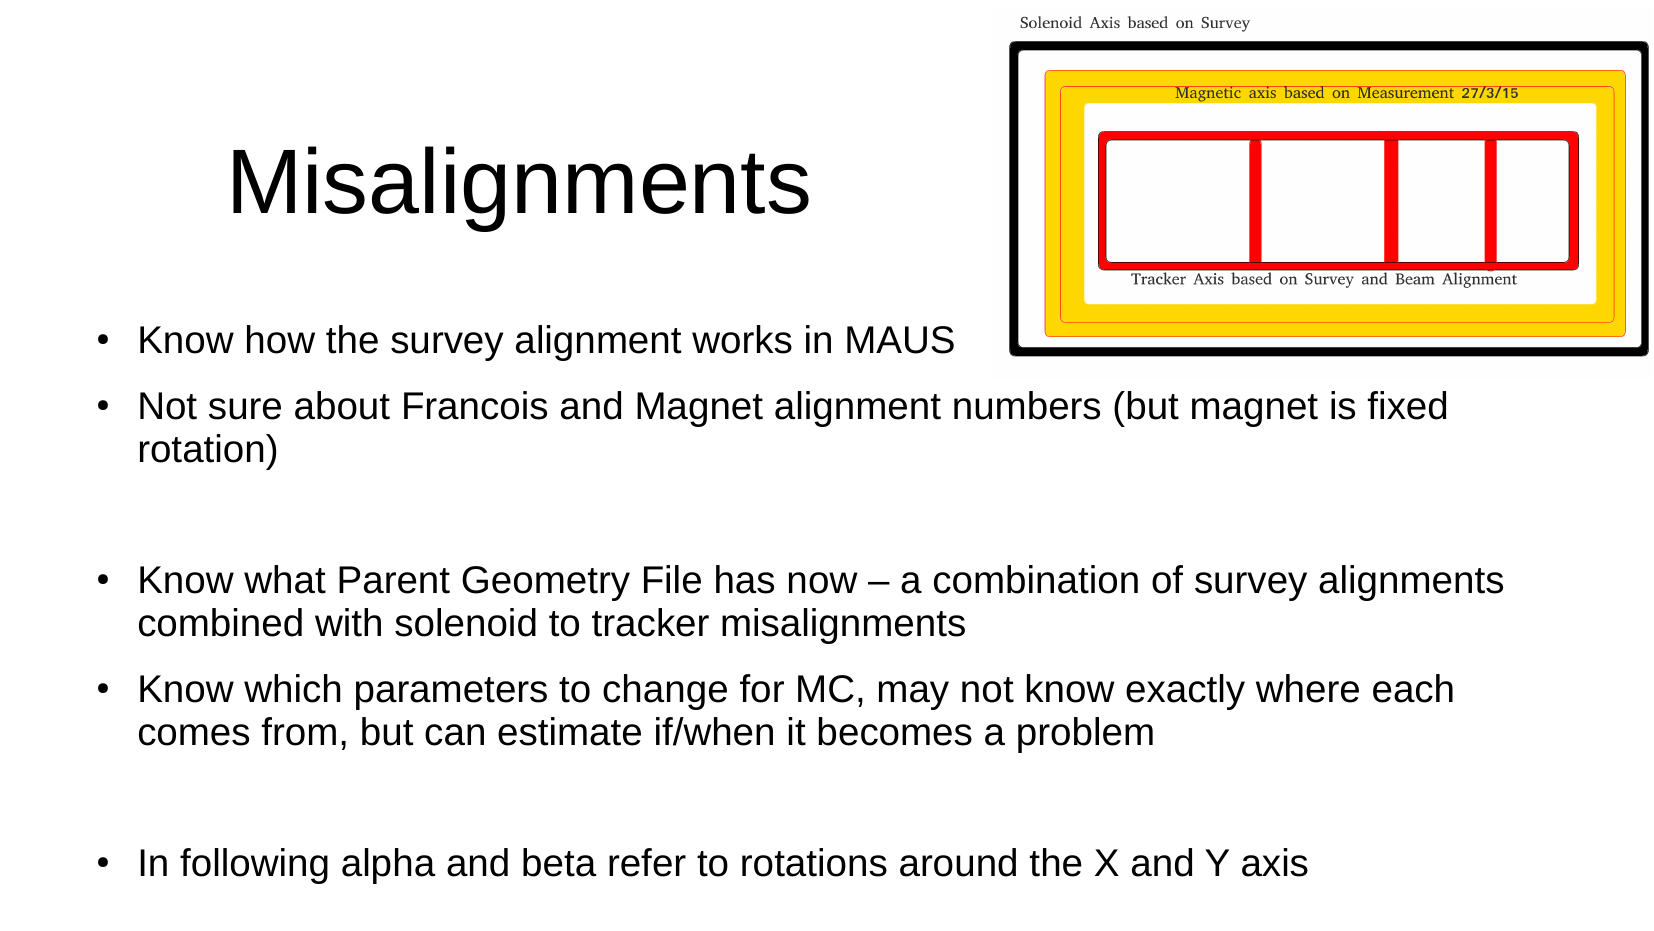

# Misalignments
Know how the survey alignment works in MAUS
Not sure about Francois and Magnet alignment numbers (but magnet is fixed rotation)
Know what Parent Geometry File has now – a combination of survey alignments combined with solenoid to tracker misalignments
Know which parameters to change for MC, may not know exactly where each comes from, but can estimate if/when it becomes a problem
In following alpha and beta refer to rotations around the X and Y axis